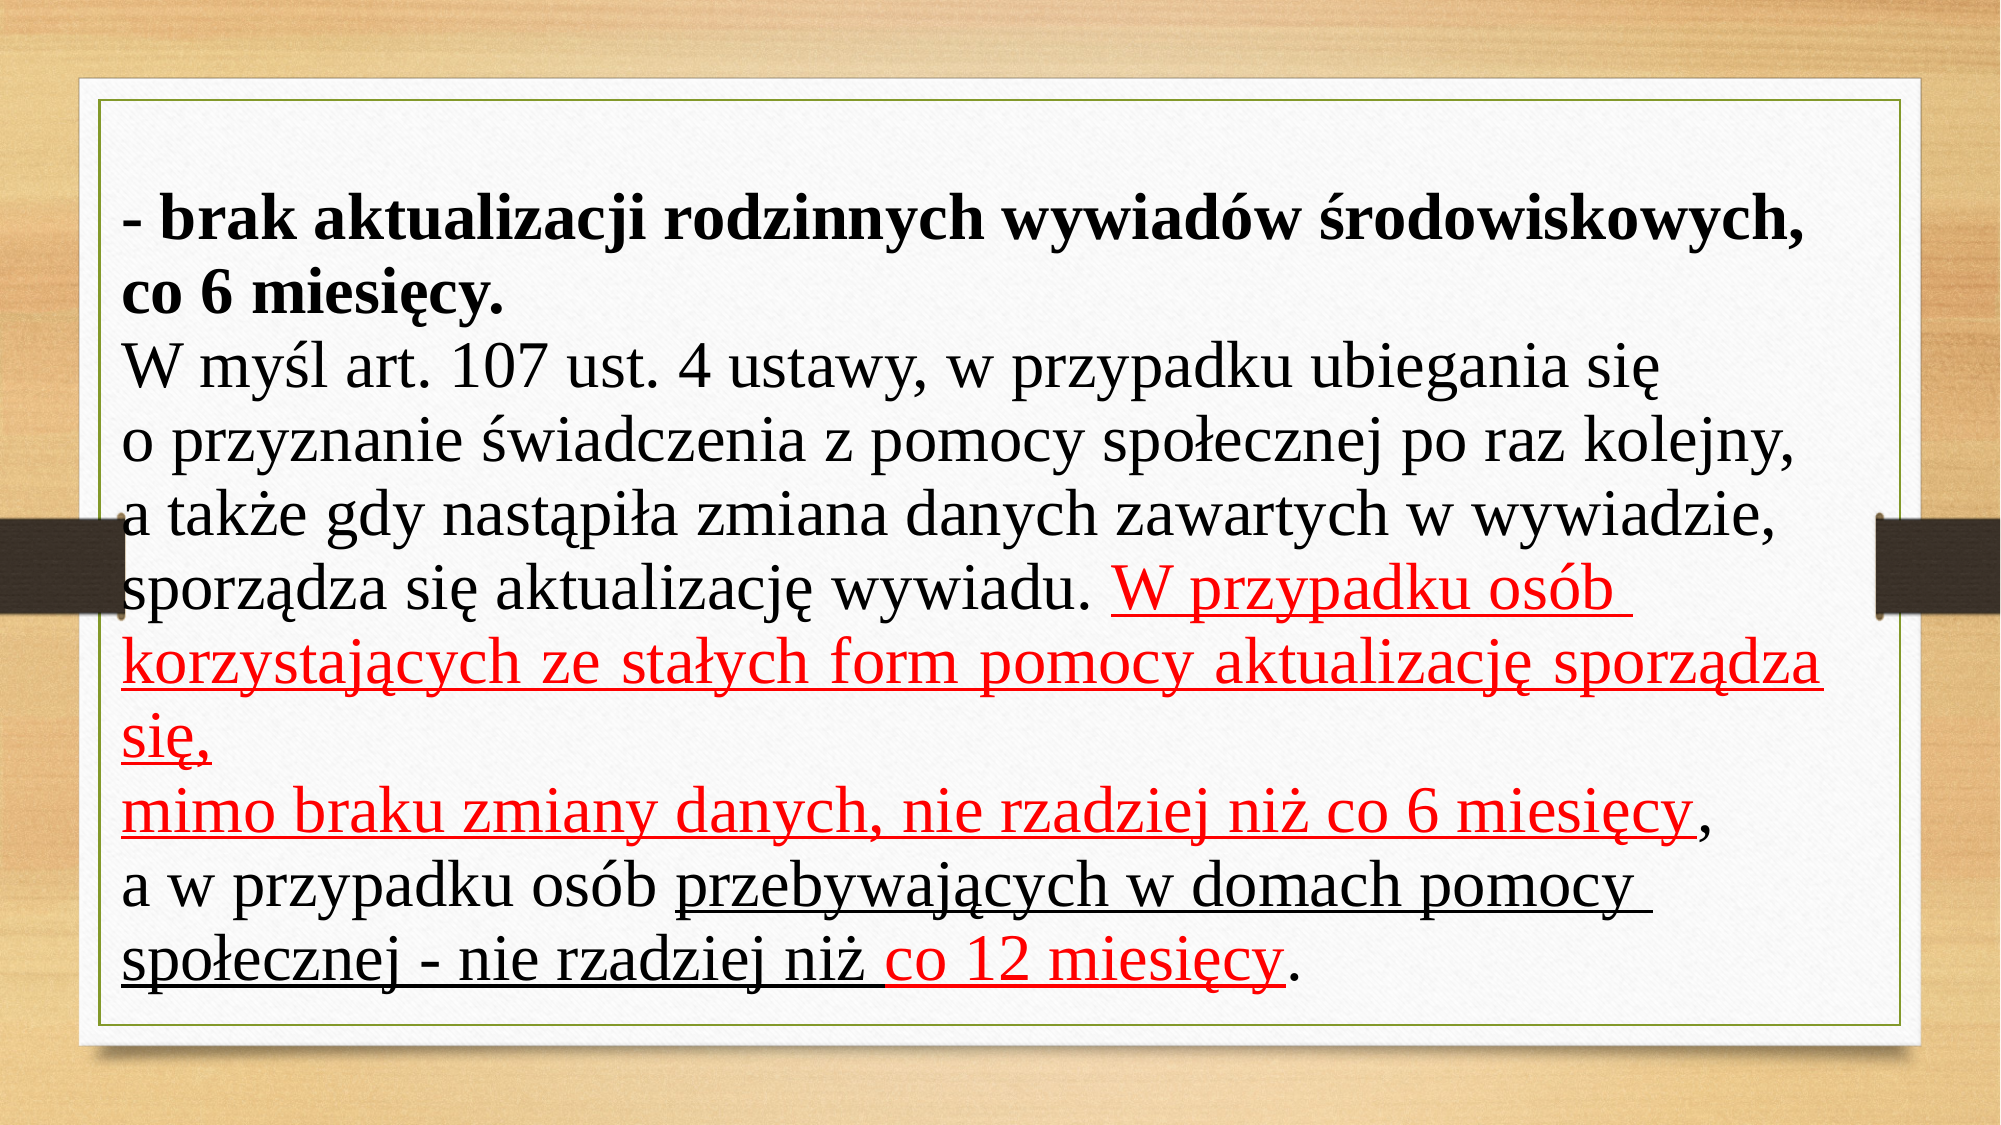

- brak aktualizacji rodzinnych wywiadów środowiskowych,
co 6 miesięcy.
W myśl art. 107 ust. 4 ustawy, w przypadku ubiegania się
o przyznanie świadczenia z pomocy społecznej po raz kolejny,
a także gdy nastąpiła zmiana danych zawartych w wywiadzie,
sporządza się aktualizację wywiadu. W przypadku osób
korzystających ze stałych form pomocy aktualizację sporządza się,
mimo braku zmiany danych, nie rzadziej niż co 6 miesięcy,
a w przypadku osób przebywających w domach pomocy
społecznej - nie rzadziej niż co 12 miesięcy.